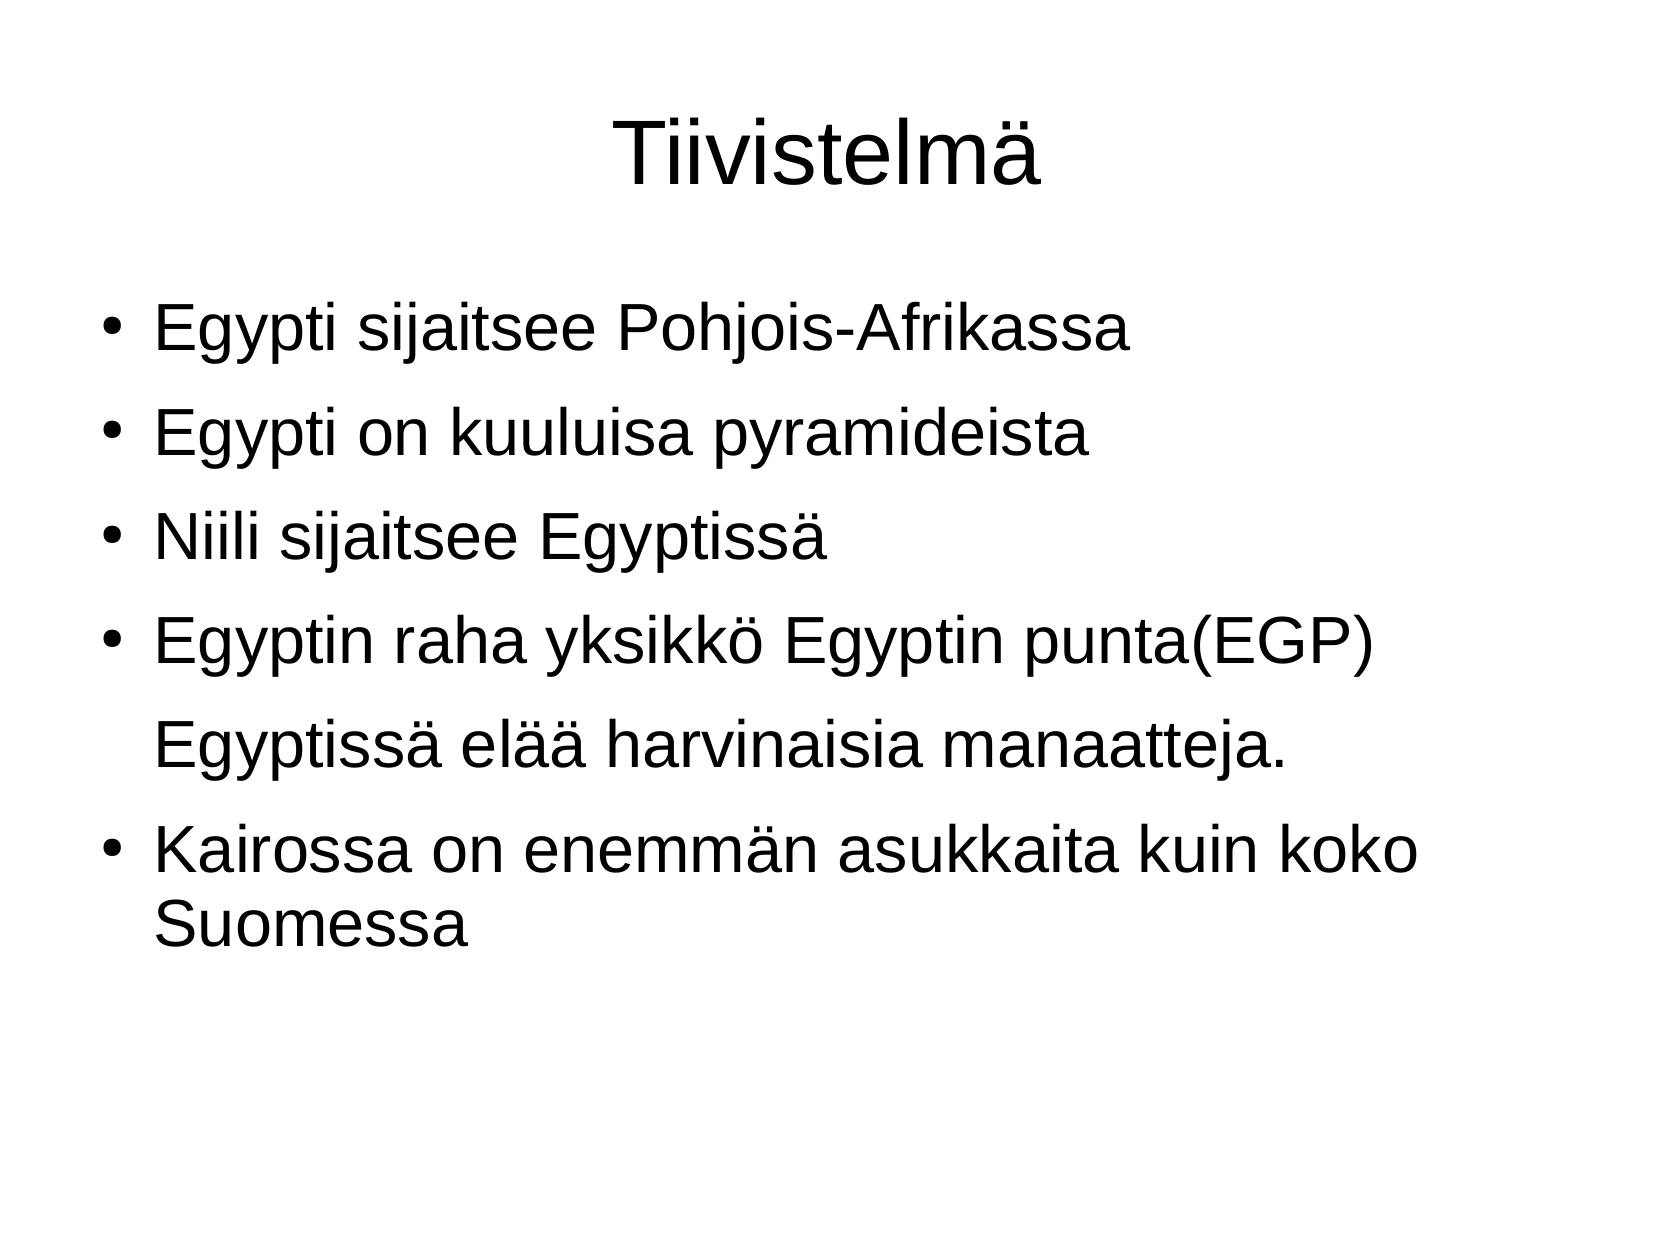

# Tiivistelmä
Egypti sijaitsee Pohjois-Afrikassa
Egypti on kuuluisa pyramideista
Niili sijaitsee Egyptissä
Egyptin raha yksikkö Egyptin punta(EGP)
Egyptissä elää harvinaisia manaatteja.
Kairossa on enemmän asukkaita kuin koko Suomessa